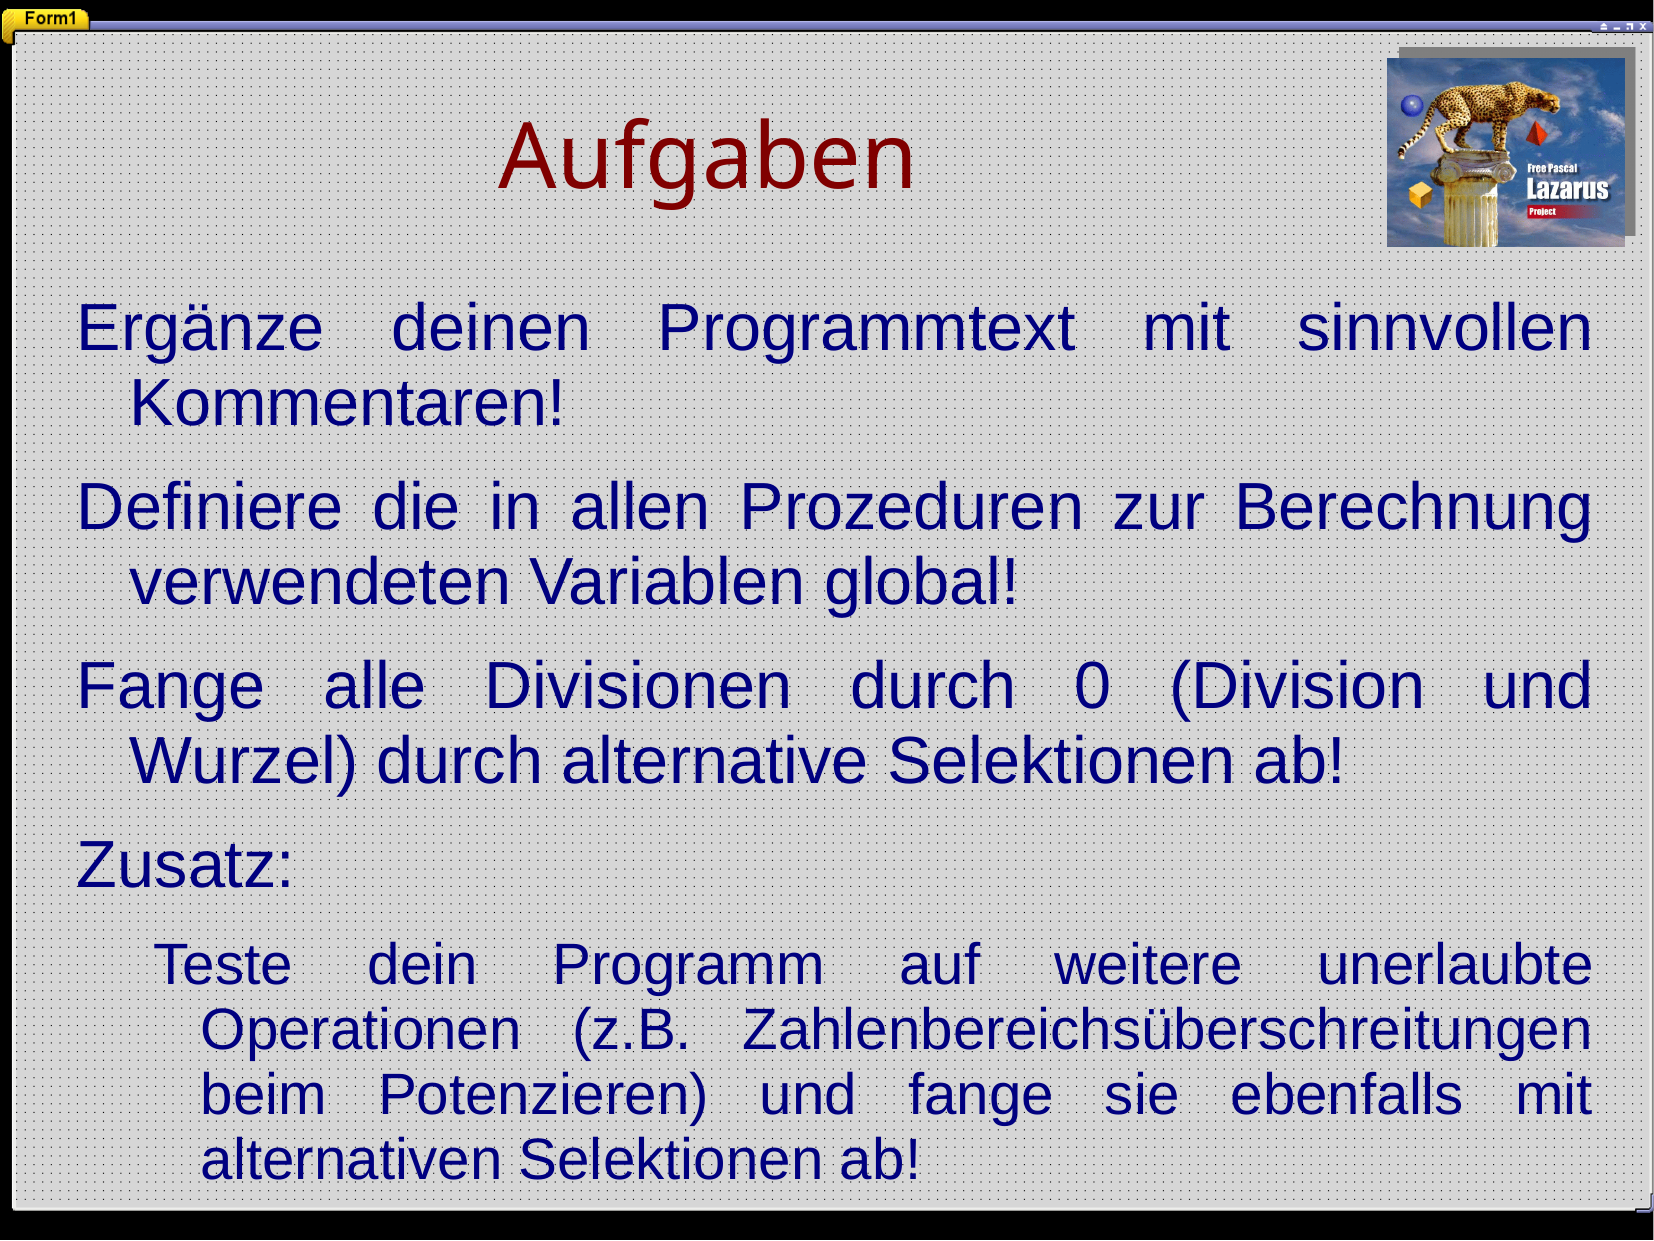

# Aufgaben
Ergänze deinen Programmtext mit sinnvollen Kommentaren!
Definiere die in allen Prozeduren zur Berechnung verwendeten Variablen global!
Fange alle Divisionen durch 0 (Division und Wurzel) durch alternative Selektionen ab!
Zusatz:
Teste dein Programm auf weitere unerlaubte Operationen (z.B. Zahlenbereichsüberschreitungen beim Potenzieren) und fange sie ebenfalls mit alternativen Selektionen ab!